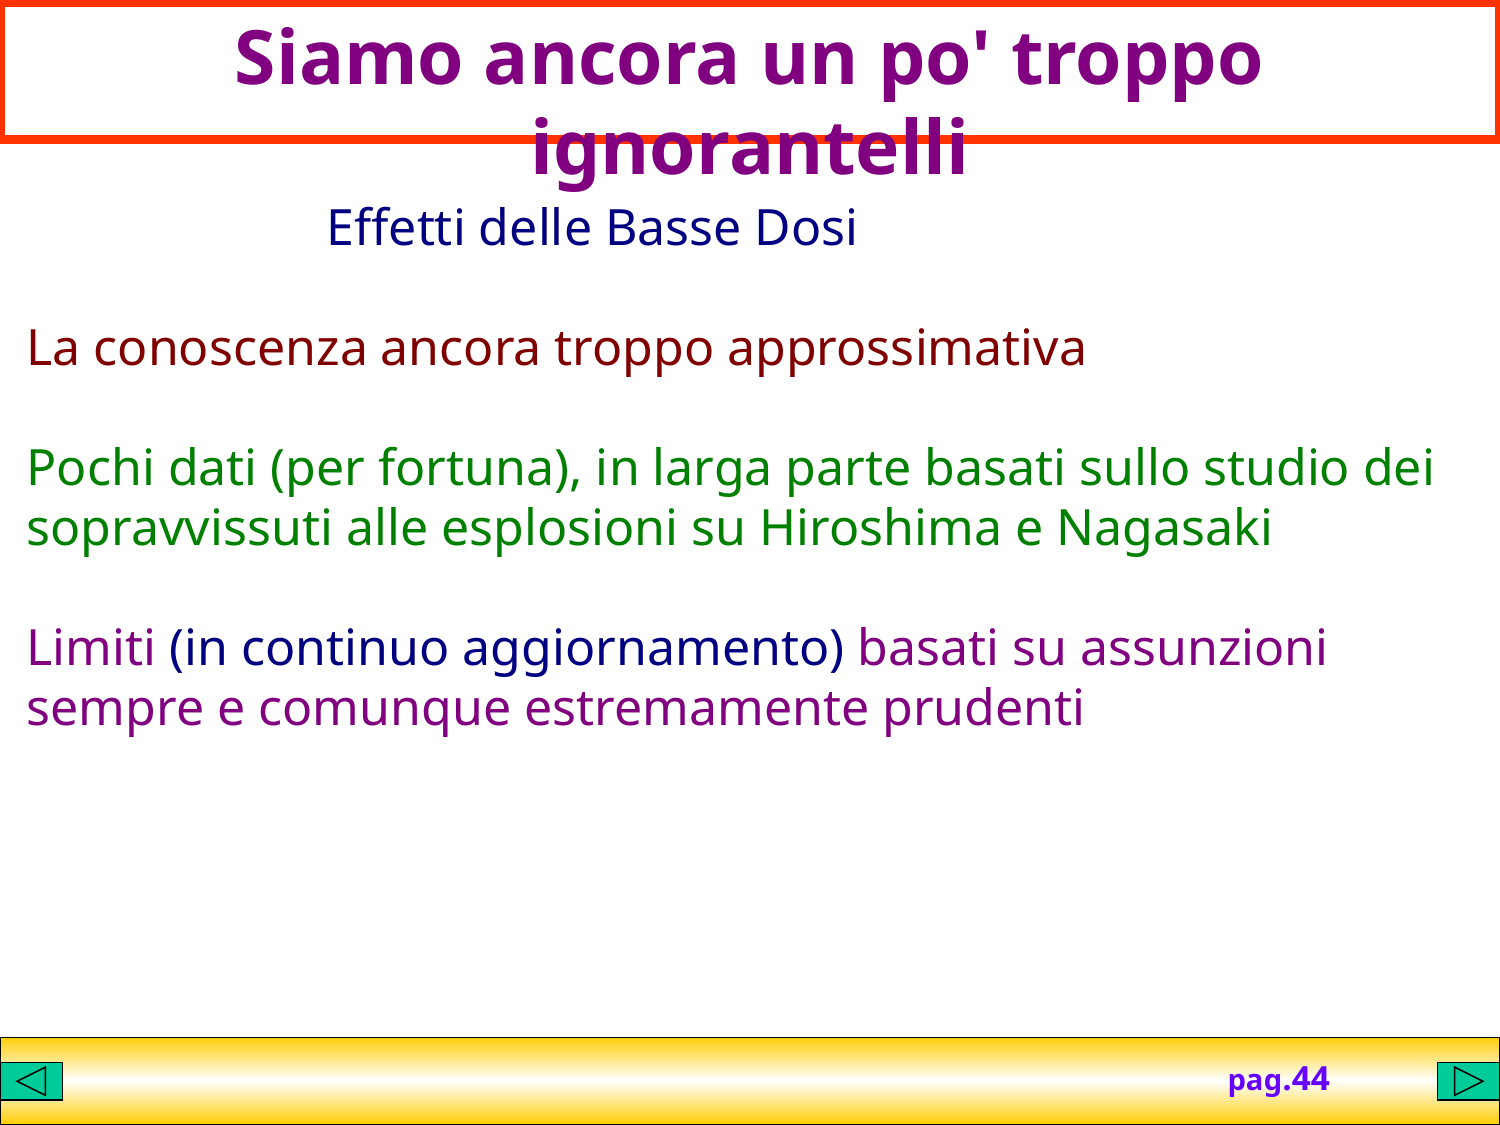

# Siamo ancora un po' troppo ignorantelli
				Effetti delle Basse Dosi
La conoscenza ancora troppo approssimativa
Pochi dati (per fortuna), in larga parte basati sullo studio dei sopravvissuti alle esplosioni su Hiroshima e Nagasaki
Limiti (in continuo aggiornamento) basati su assunzioni sempre e comunque estremamente prudenti
44